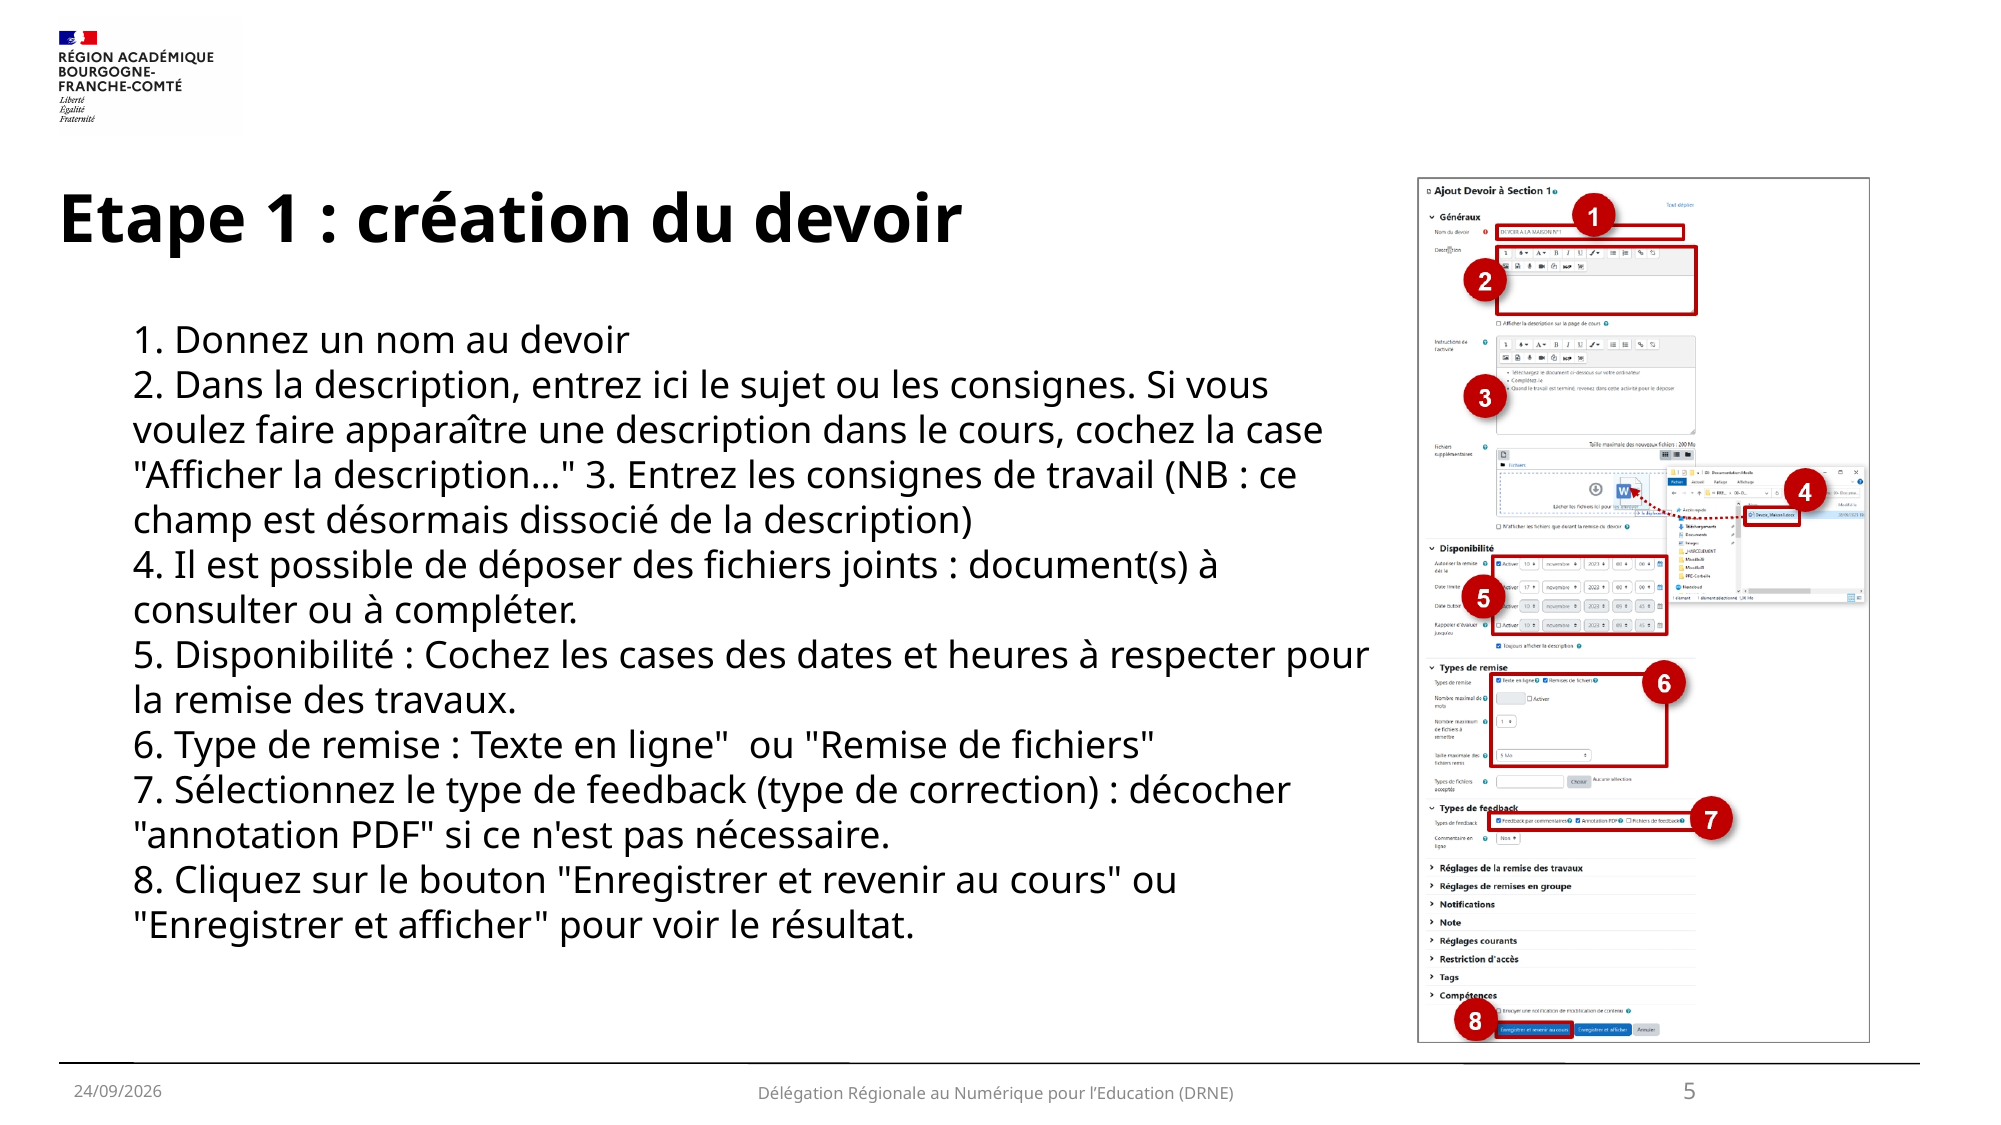

# Etape 1 : création du devoir
1. Donnez un nom au devoir
2. Dans la description, entrez ici le sujet ou les consignes. Si vous voulez faire apparaître une description dans le cours, cochez la case "Afficher la description…" 3. Entrez les consignes de travail (NB : ce champ est désormais dissocié de la description)
4. Il est possible de déposer des fichiers joints : document(s) à consulter ou à compléter.
5. Disponibilité : Cochez les cases des dates et heures à respecter pour la remise des travaux.
6. Type de remise : Texte en ligne" ou "Remise de fichiers"
7. Sélectionnez le type de feedback (type de correction) : décocher "annotation PDF" si ce n'est pas nécessaire.
8. Cliquez sur le bouton "Enregistrer et revenir au cours" ou "Enregistrer et afficher" pour voir le résultat.
Délégation Régionale au Numérique pour l’Education (DRNE)